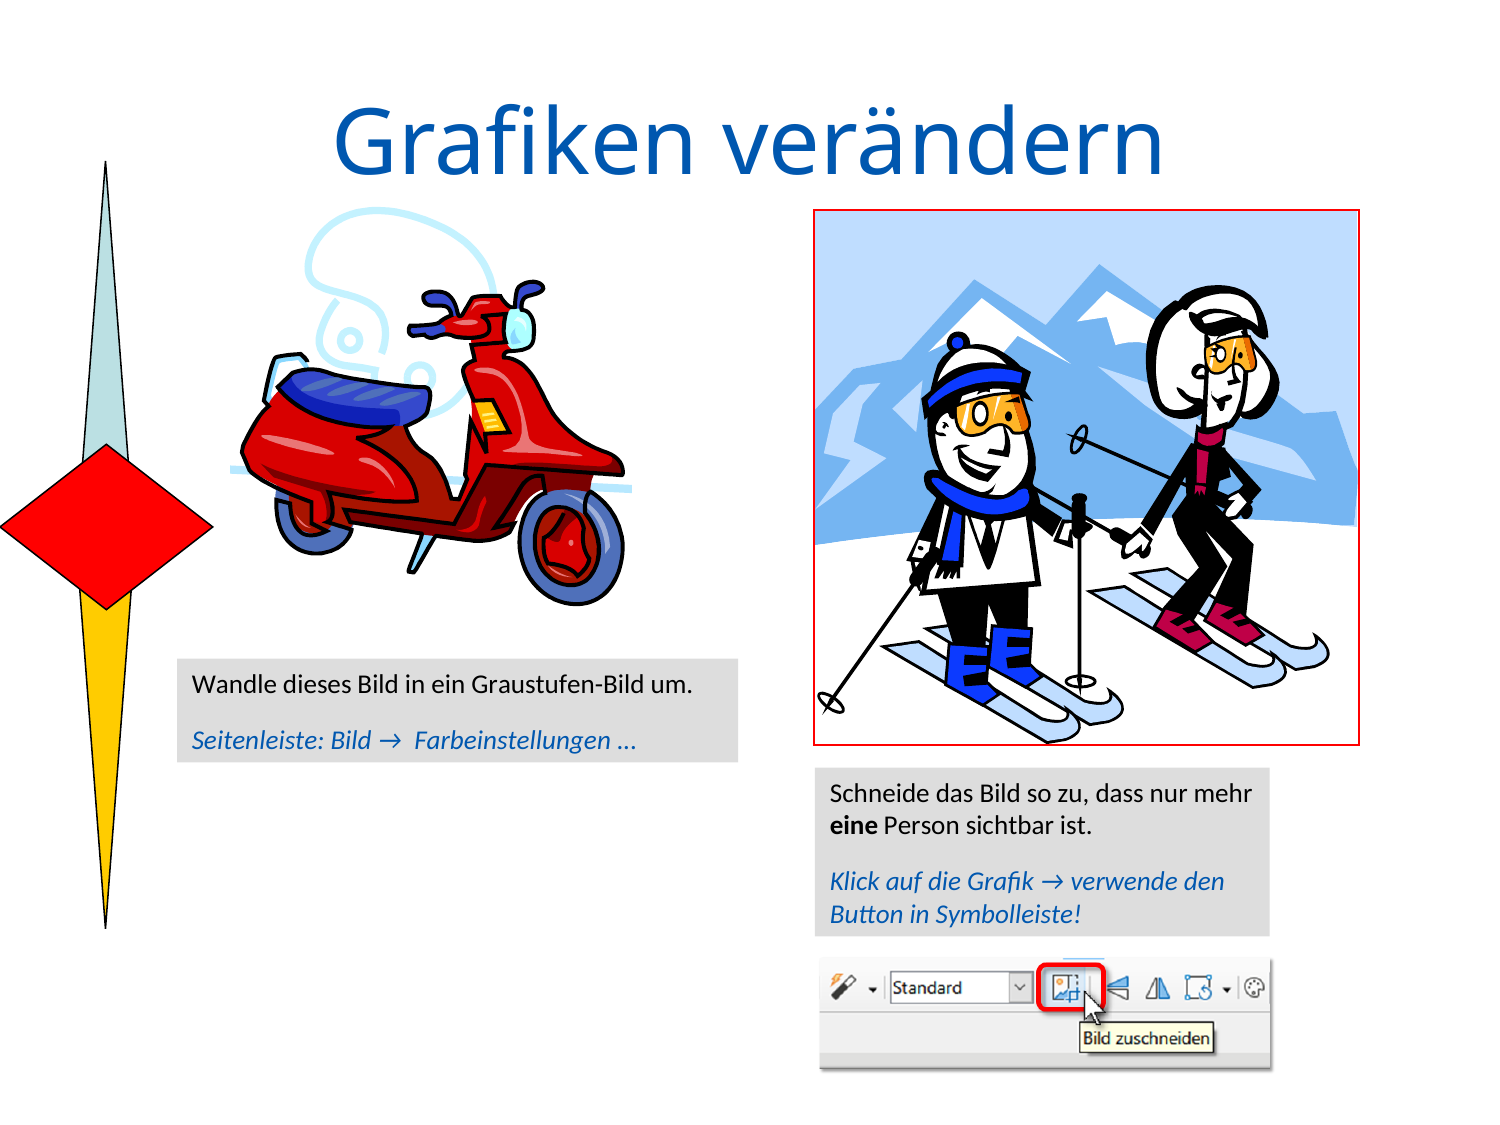

# Grafiken verändern
Wandle dieses Bild in ein Graustufen-Bild um.
Seitenleiste: Bild → Farbeinstellungen ...
Schneide das Bild so zu, dass nur mehr eine Person sichtbar ist.
Klick auf die Grafik → verwende den Button in Symbolleiste!